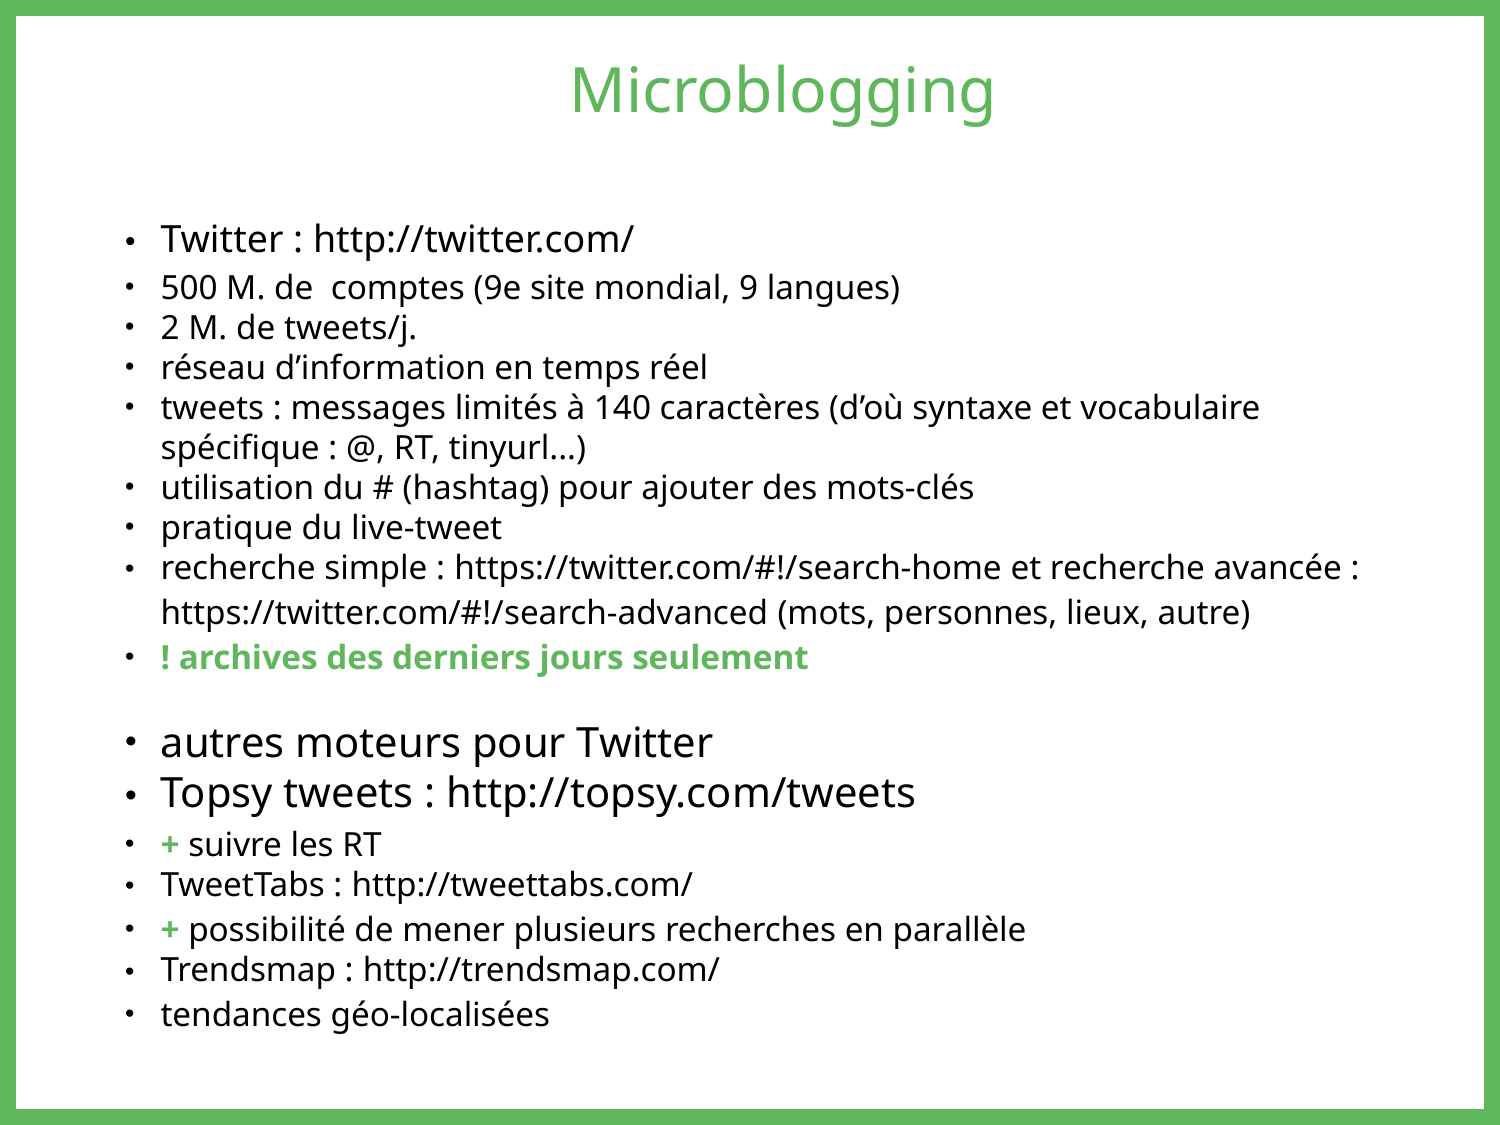

Microblogging
Twitter : http://twitter.com/
500 M. de comptes (9e site mondial, 9 langues)
2 M. de tweets/j.
réseau d’information en temps réel
tweets : messages limités à 140 caractères (d’où syntaxe et vocabulaire spécifique : @, RT, tinyurl...)
utilisation du # (hashtag) pour ajouter des mots-clés
pratique du live-tweet
recherche simple : https://twitter.com/#!/search-home et recherche avancée : https://twitter.com/#!/search-advanced (mots, personnes, lieux, autre)
! archives des derniers jours seulement
autres moteurs pour Twitter
Topsy tweets : http://topsy.com/tweets
+ suivre les RT
TweetTabs : http://tweettabs.com/
+ possibilité de mener plusieurs recherches en parallèle
Trendsmap : http://trendsmap.com/
tendances géo-localisées